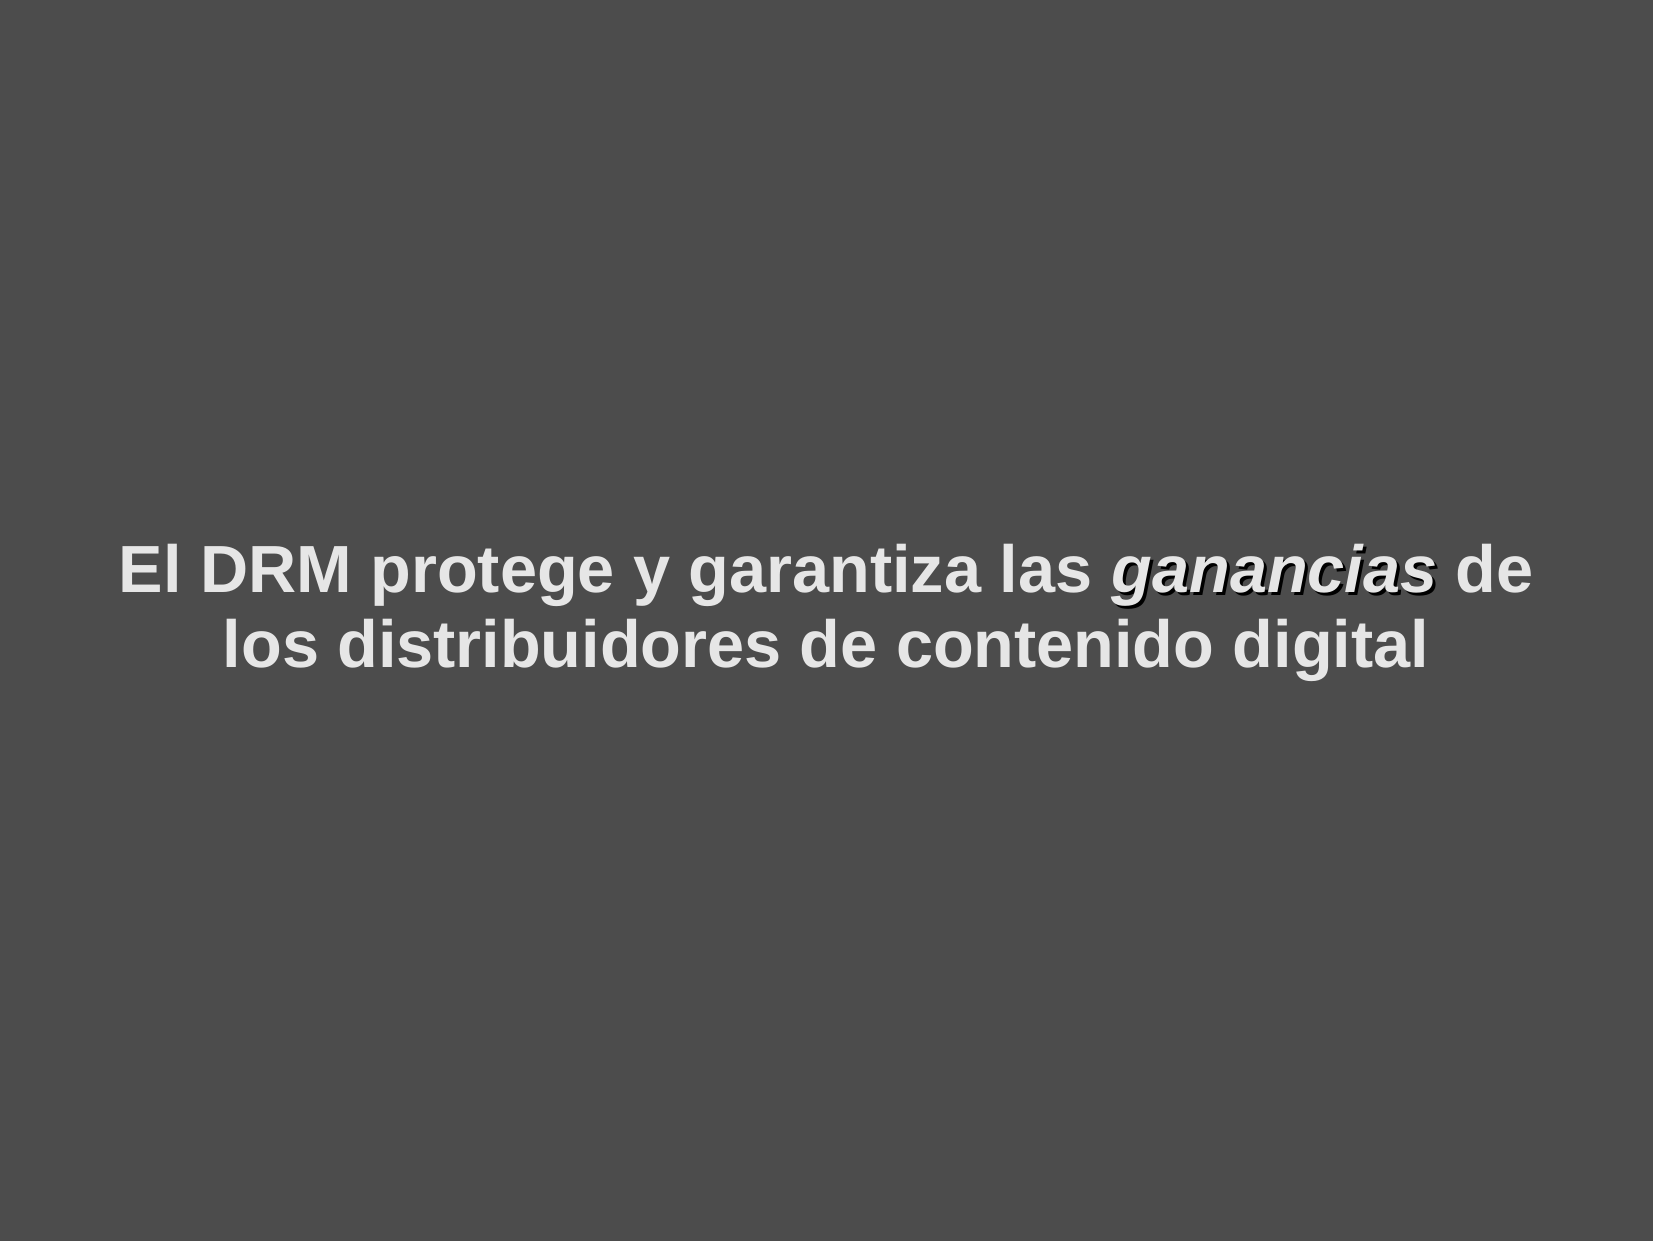

# El DRM protege y garantiza las ganancias de los distribuidores de contenido digital